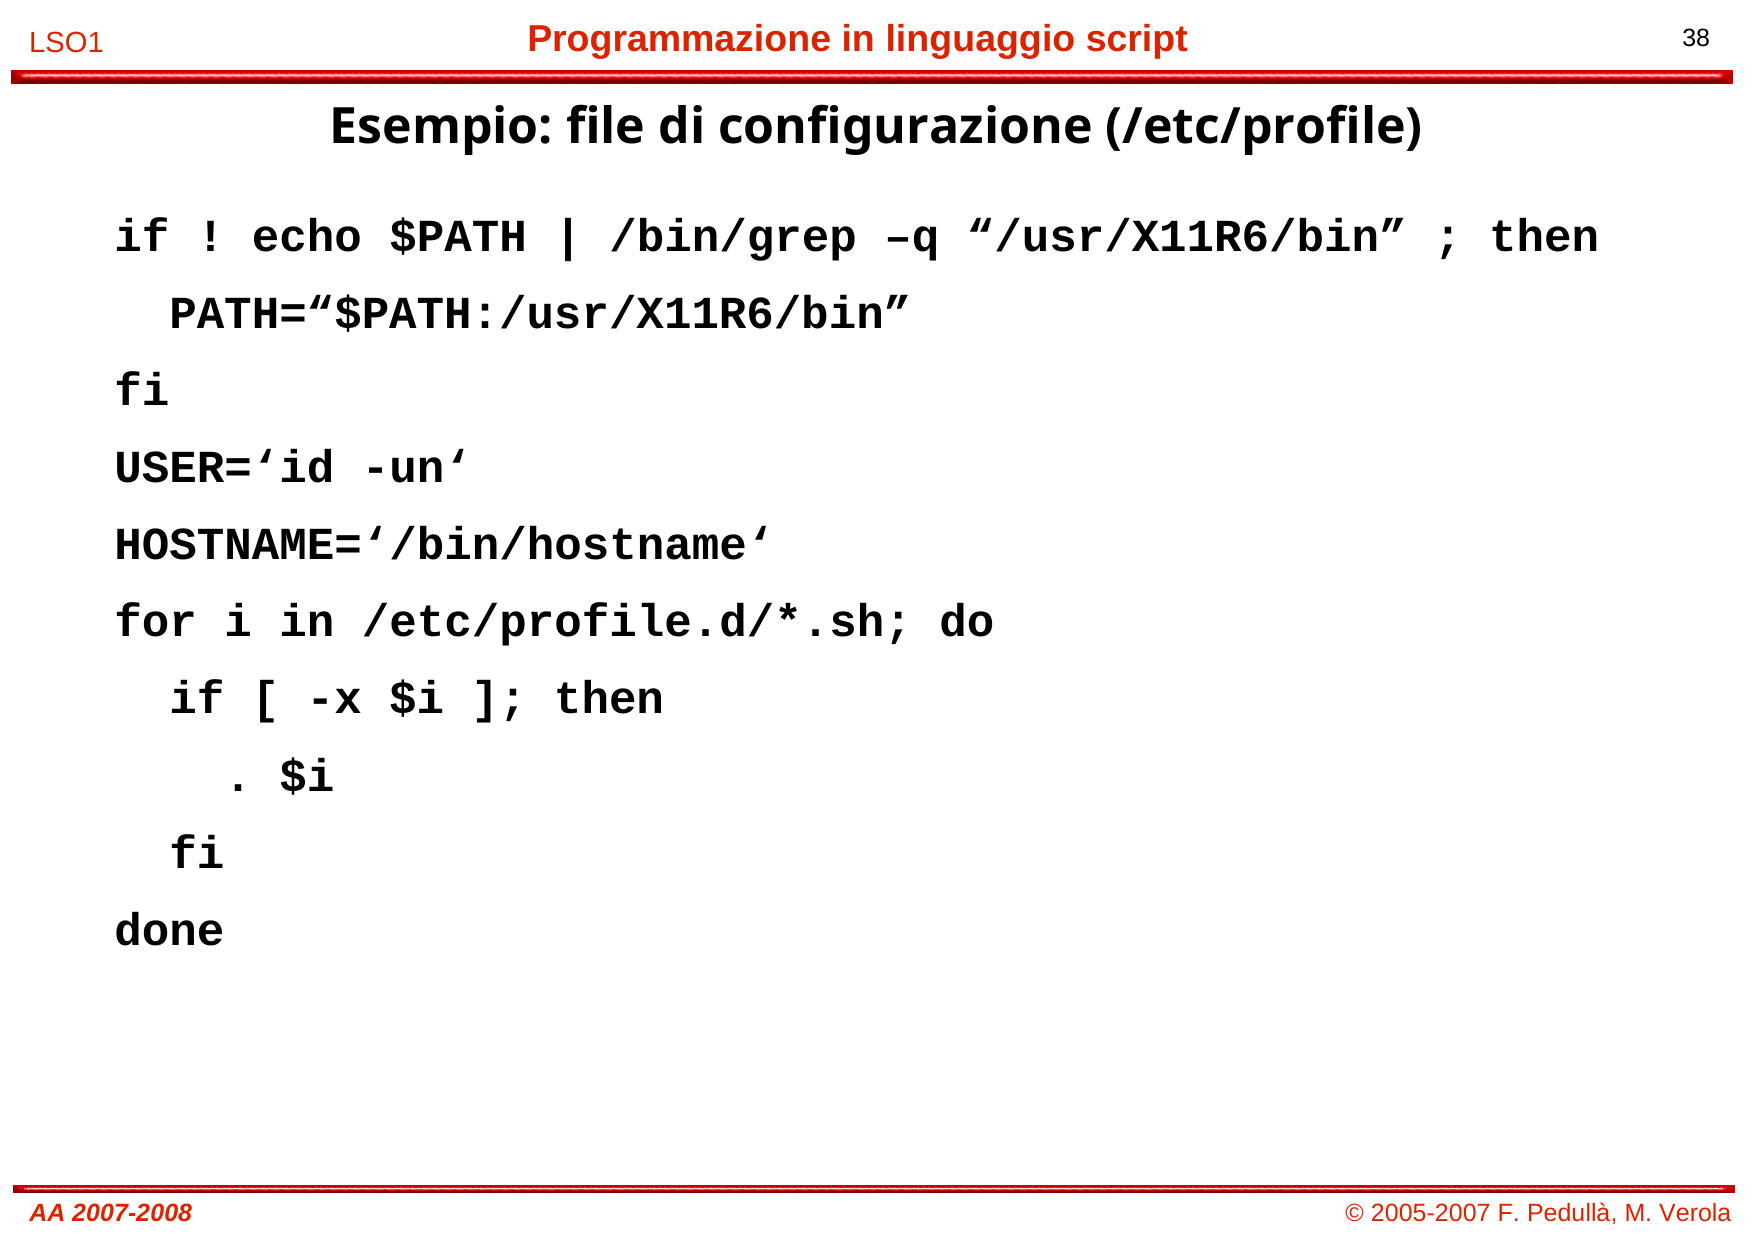

# Esempio: file di configurazione (/etc/profile)
if ! echo $PATH | /bin/grep –q “/usr/X11R6/bin” ; then
 PATH=“$PATH:/usr/X11R6/bin”
fi
USER=‘id -un‘
HOSTNAME=‘/bin/hostname‘
for i in /etc/profile.d/*.sh; do
 if [ -x $i ]; then
 . $i
 fi
done